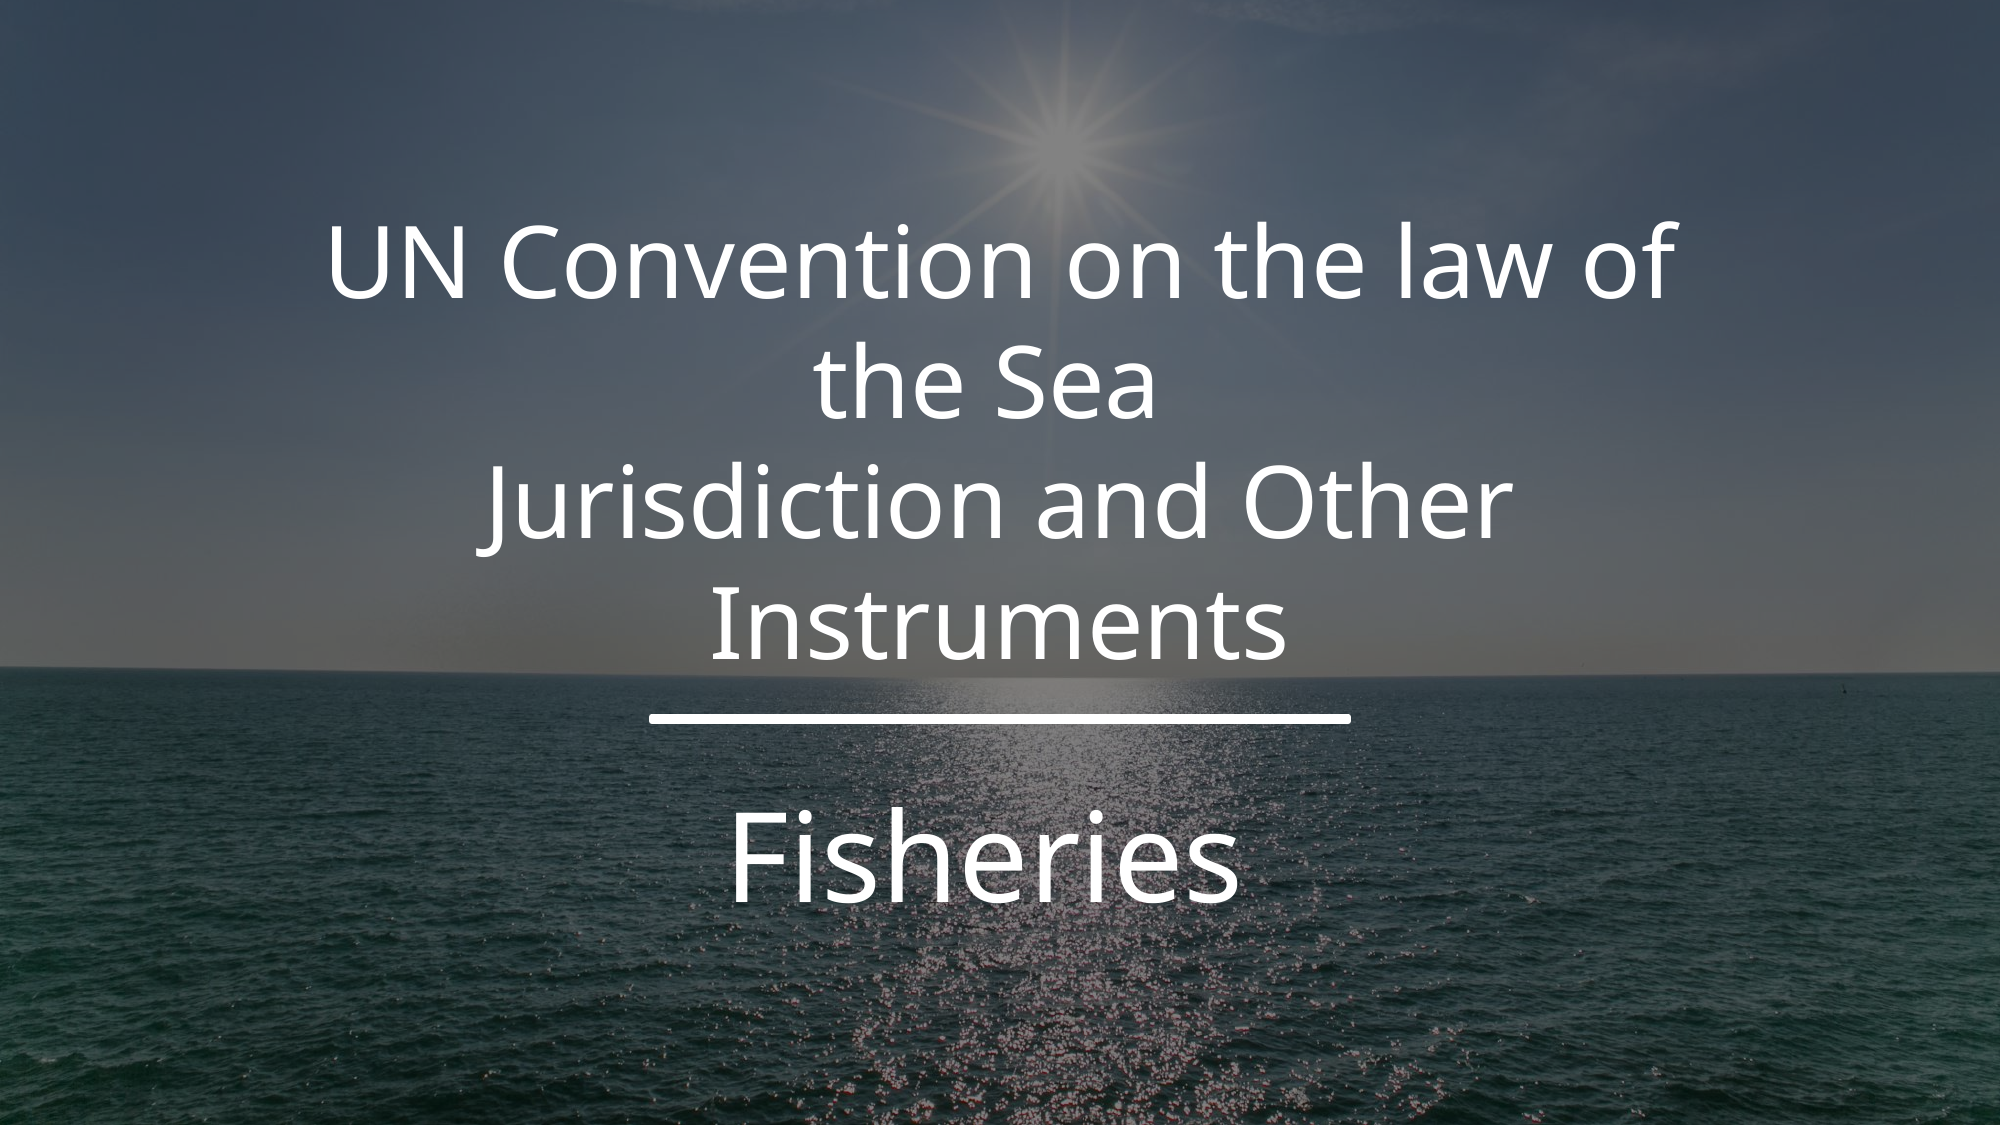

# UN Convention on the law of the Sea Jurisdiction and Other Instruments
Fisheries